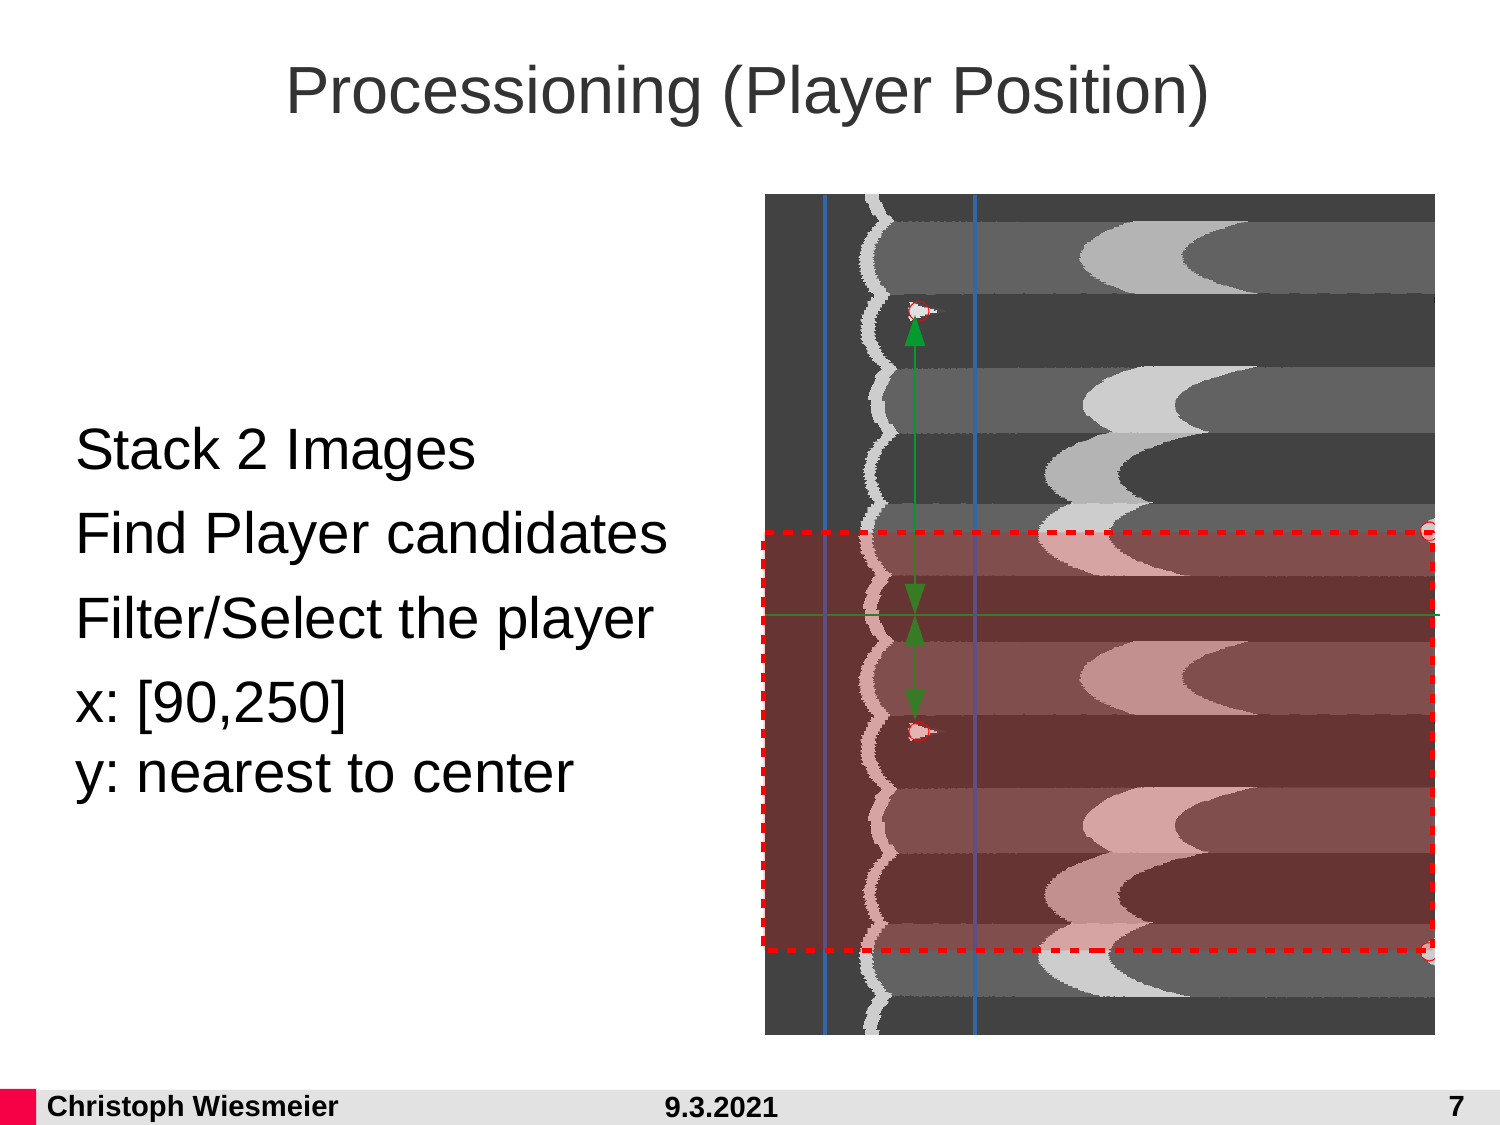

# Processioning (Player Position)
Stack 2 Images
Find Player candidates
Filter/Select the player
x: [90,250]
y: nearest to center